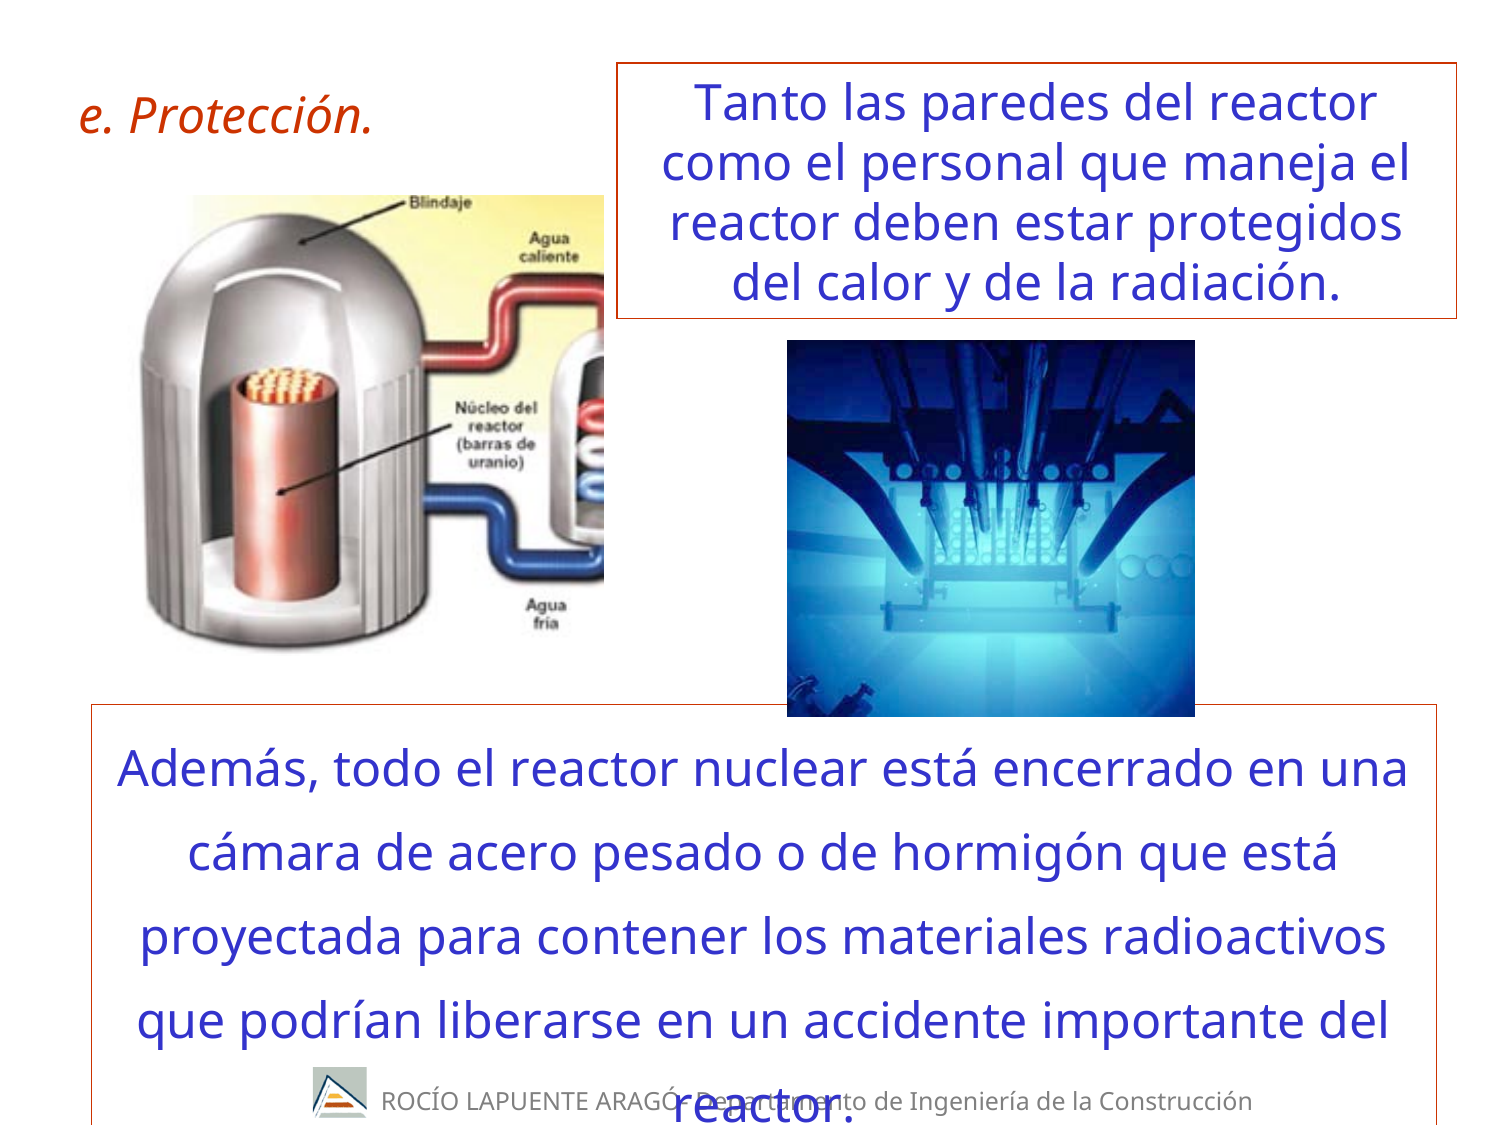

Tanto las paredes del reactor como el personal que maneja el reactor deben estar protegidos del calor y de la radiación.
e. Protección.
Además, todo el reactor nuclear está encerrado en una cámara de acero pesado o de hormigón que está proyectada para contener los materiales radioactivos que podrían liberarse en un accidente importante del reactor.